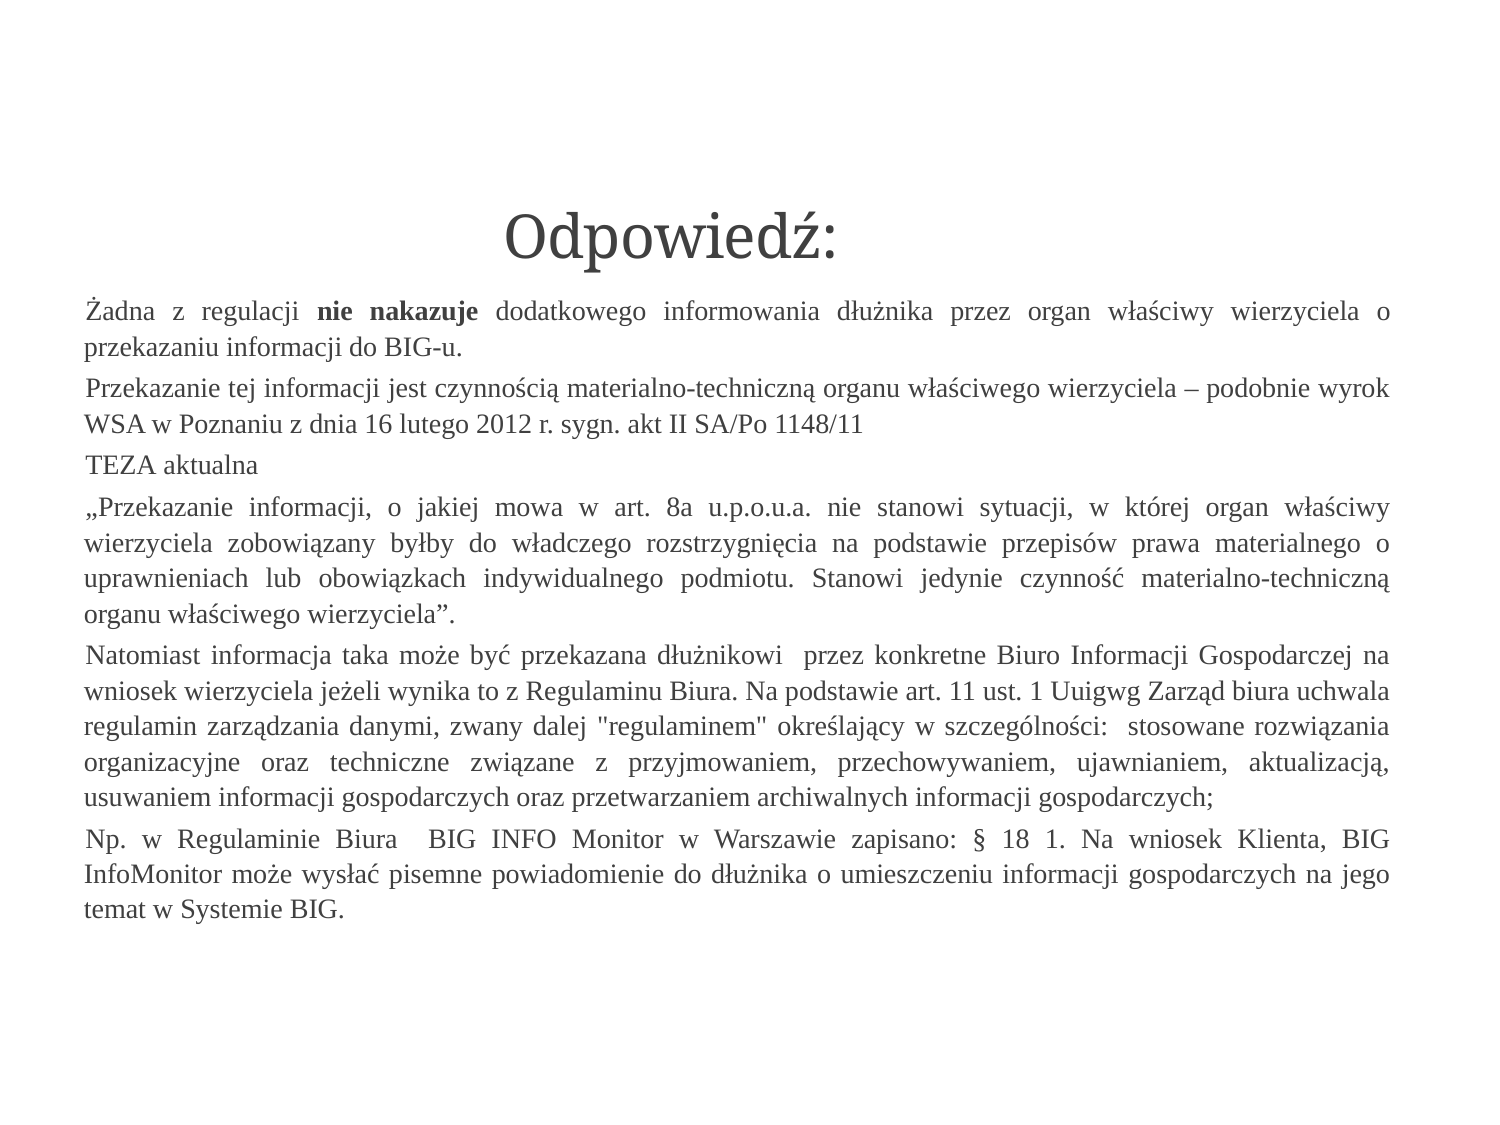

# Odpowiedź:
Żadna z regulacji nie nakazuje dodatkowego informowania dłużnika przez organ właściwy wierzyciela o przekazaniu informacji do BIG-u.
Przekazanie tej informacji jest czynnością materialno-techniczną organu właściwego wierzyciela – podobnie wyrok WSA w Poznaniu z dnia 16 lutego 2012 r. sygn. akt II SA/Po 1148/11
TEZA aktualna
„Przekazanie informacji, o jakiej mowa w art. 8a u.p.o.u.a. nie stanowi sytuacji, w której organ właściwy wierzyciela zobowiązany byłby do władczego rozstrzygnięcia na podstawie przepisów prawa materialnego o uprawnieniach lub obowiązkach indywidualnego podmiotu. Stanowi jedynie czynność materialno-techniczną organu właściwego wierzyciela”.
Natomiast informacja taka może być przekazana dłużnikowi przez konkretne Biuro Informacji Gospodarczej na wniosek wierzyciela jeżeli wynika to z Regulaminu Biura. Na podstawie art. 11 ust. 1 Uuigwg Zarząd biura uchwala regulamin zarządzania danymi, zwany dalej "regulaminem" określający w szczególności: stosowane rozwiązania organizacyjne oraz techniczne związane z przyjmowaniem, przechowywaniem, ujawnianiem, aktualizacją, usuwaniem informacji gospodarczych oraz przetwarzaniem archiwalnych informacji gospodarczych;
Np. w Regulaminie Biura BIG INFO Monitor w Warszawie zapisano: § 18 1. Na wniosek Klienta, BIG InfoMonitor może wysłać pisemne powiadomienie do dłużnika o umieszczeniu informacji gospodarczych na jego temat w Systemie BIG.